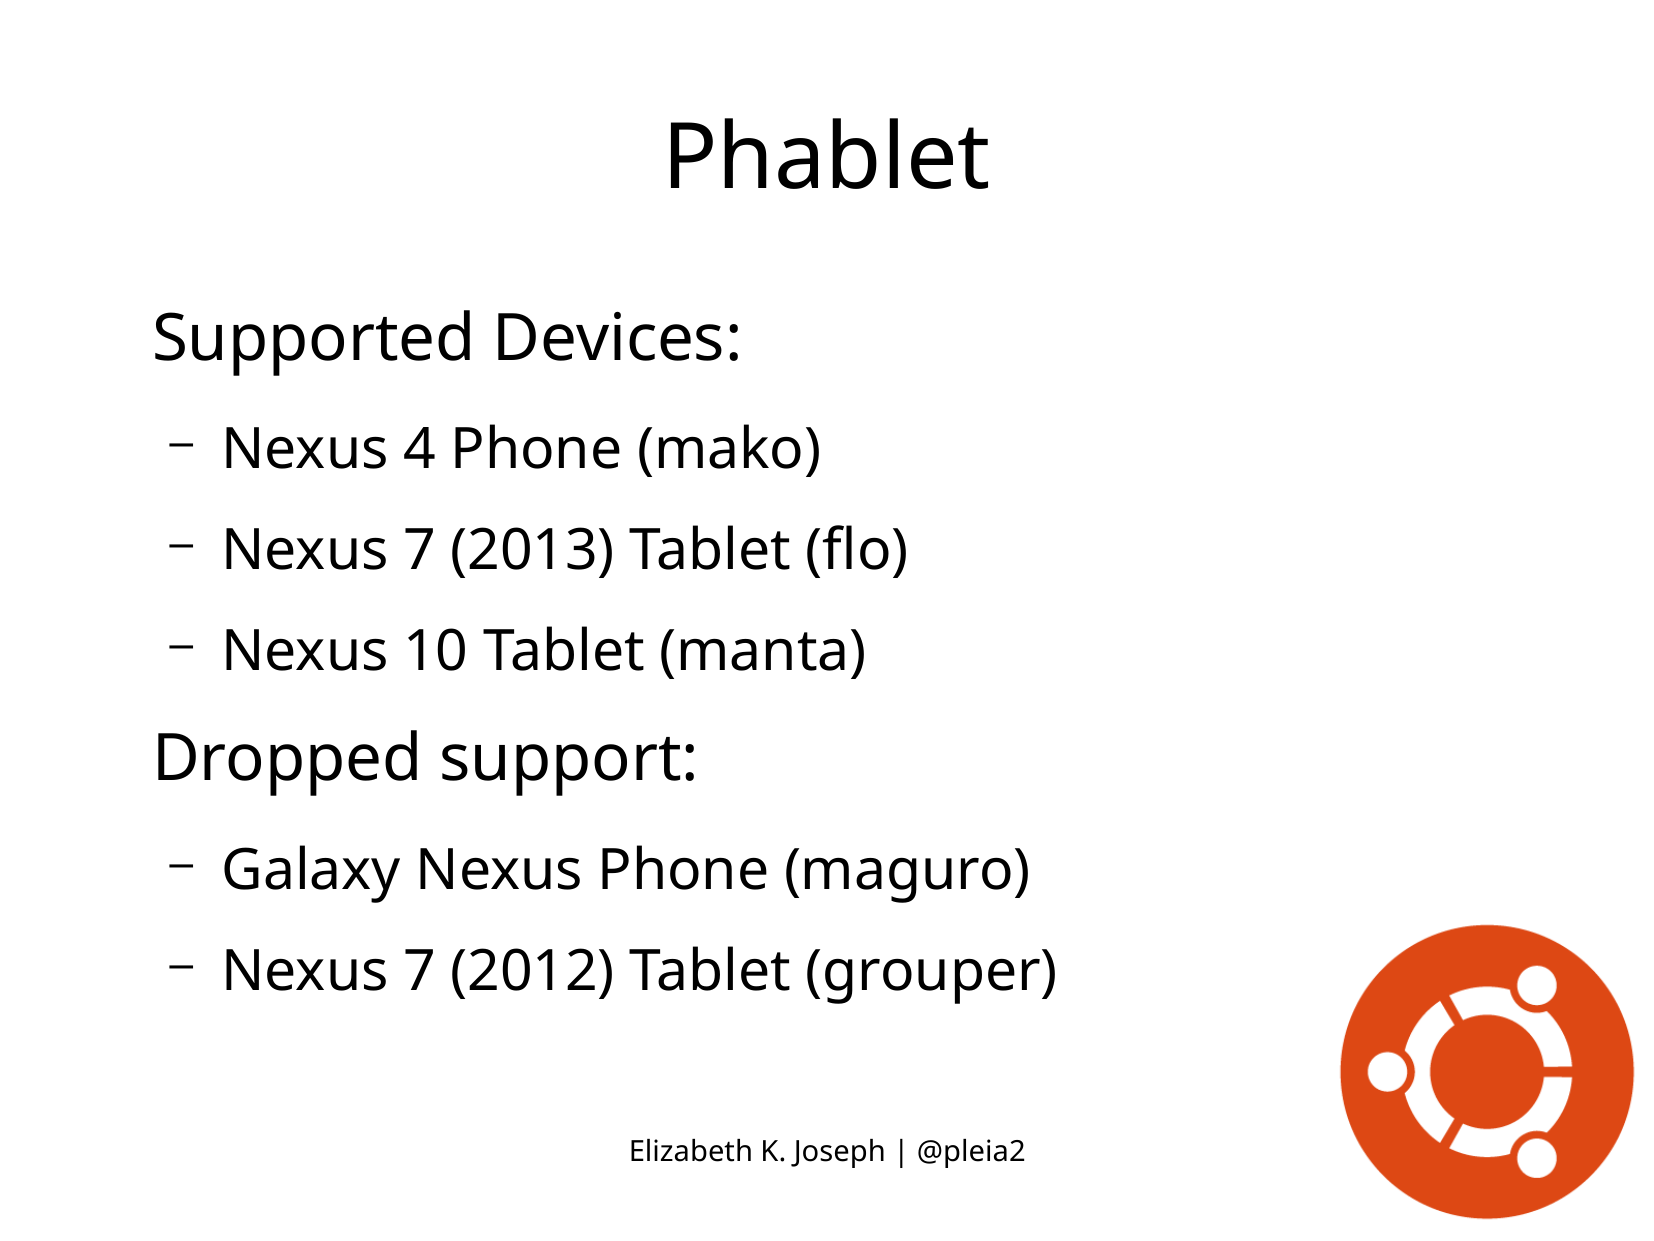

# Phablet
Supported Devices:
Nexus 4 Phone (mako)
Nexus 7 (2013) Tablet (flo)
Nexus 10 Tablet (manta)
Dropped support:
Galaxy Nexus Phone (maguro)
Nexus 7 (2012) Tablet (grouper)
Elizabeth K. Joseph | @pleia2